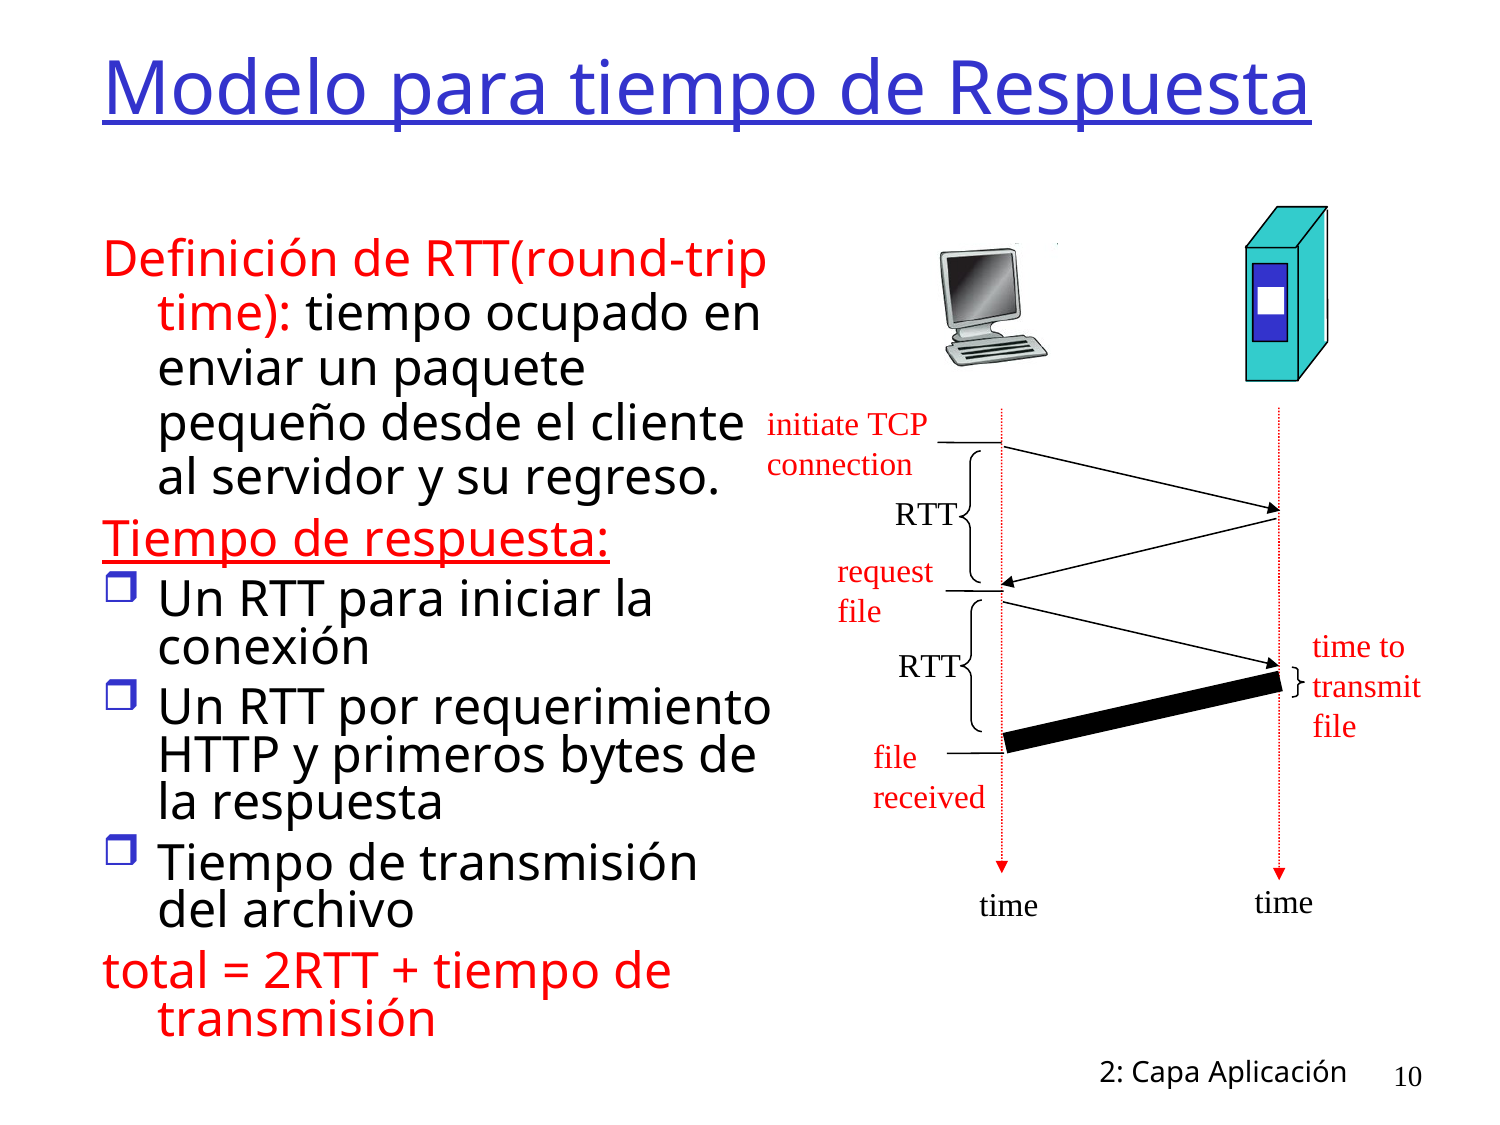

# Modelo para tiempo de Respuesta
Definición de RTT(round-trip time): tiempo ocupado en enviar un paquete pequeño desde el cliente al servidor y su regreso.
Tiempo de respuesta:
Un RTT para iniciar la conexión
Un RTT por requerimiento HTTP y primeros bytes de la respuesta
Tiempo de transmisión del archivo
total = 2RTT + tiempo de transmisión
initiate TCP
connection
RTT
request
file
time to
transmit
file
RTT
file
received
time
time